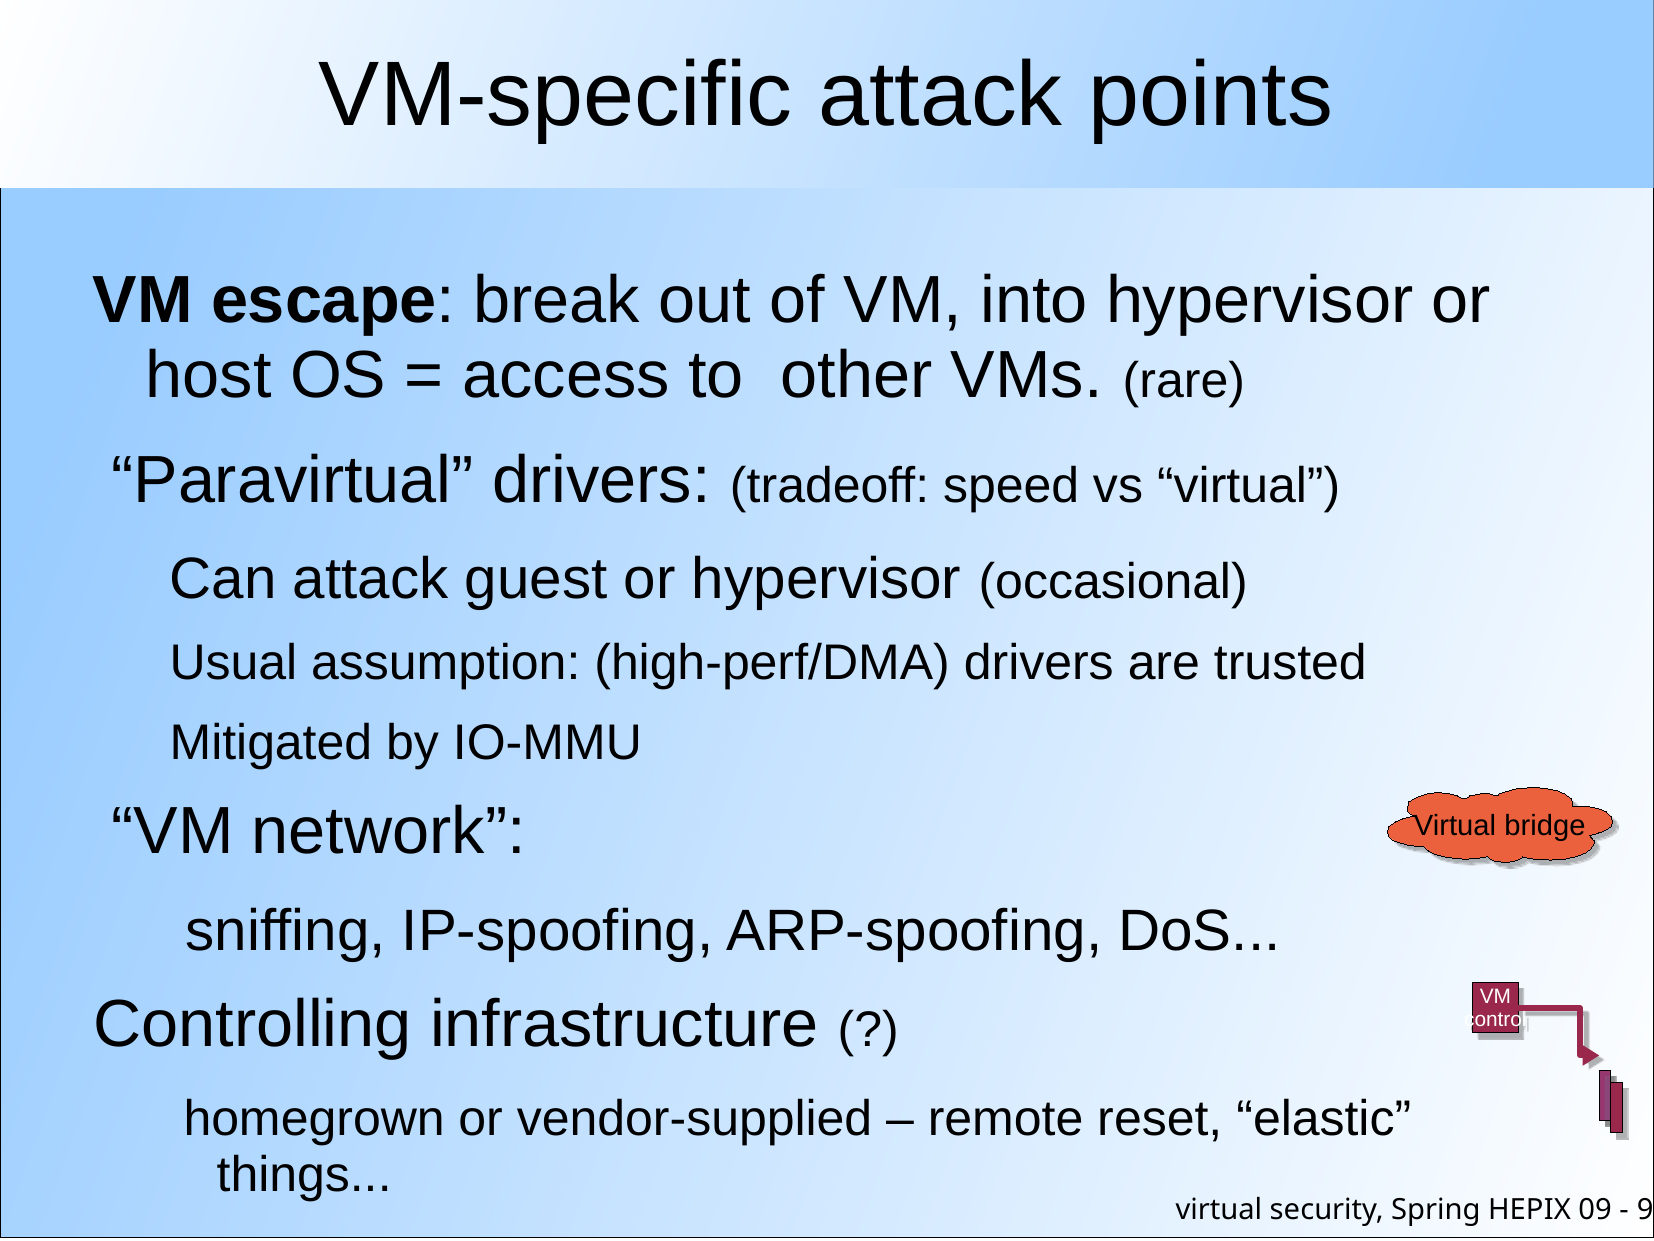

# VM-specific attack points
VM escape: break out of VM, into hypervisor or host OS = access to other VMs. (rare)
 “Paravirtual” drivers: (tradeoff: speed vs “virtual”)
Can attack guest or hypervisor (occasional)
Usual assumption: (high-perf/DMA) drivers are trusted
Mitigated by IO-MMU
 “VM network”:
 sniffing, IP-spoofing, ARP-spoofing, DoS...
 Controlling infrastructure (?)
 homegrown or vendor-supplied – remote reset, “elastic” things...
Virtual bridge
VM
control
9